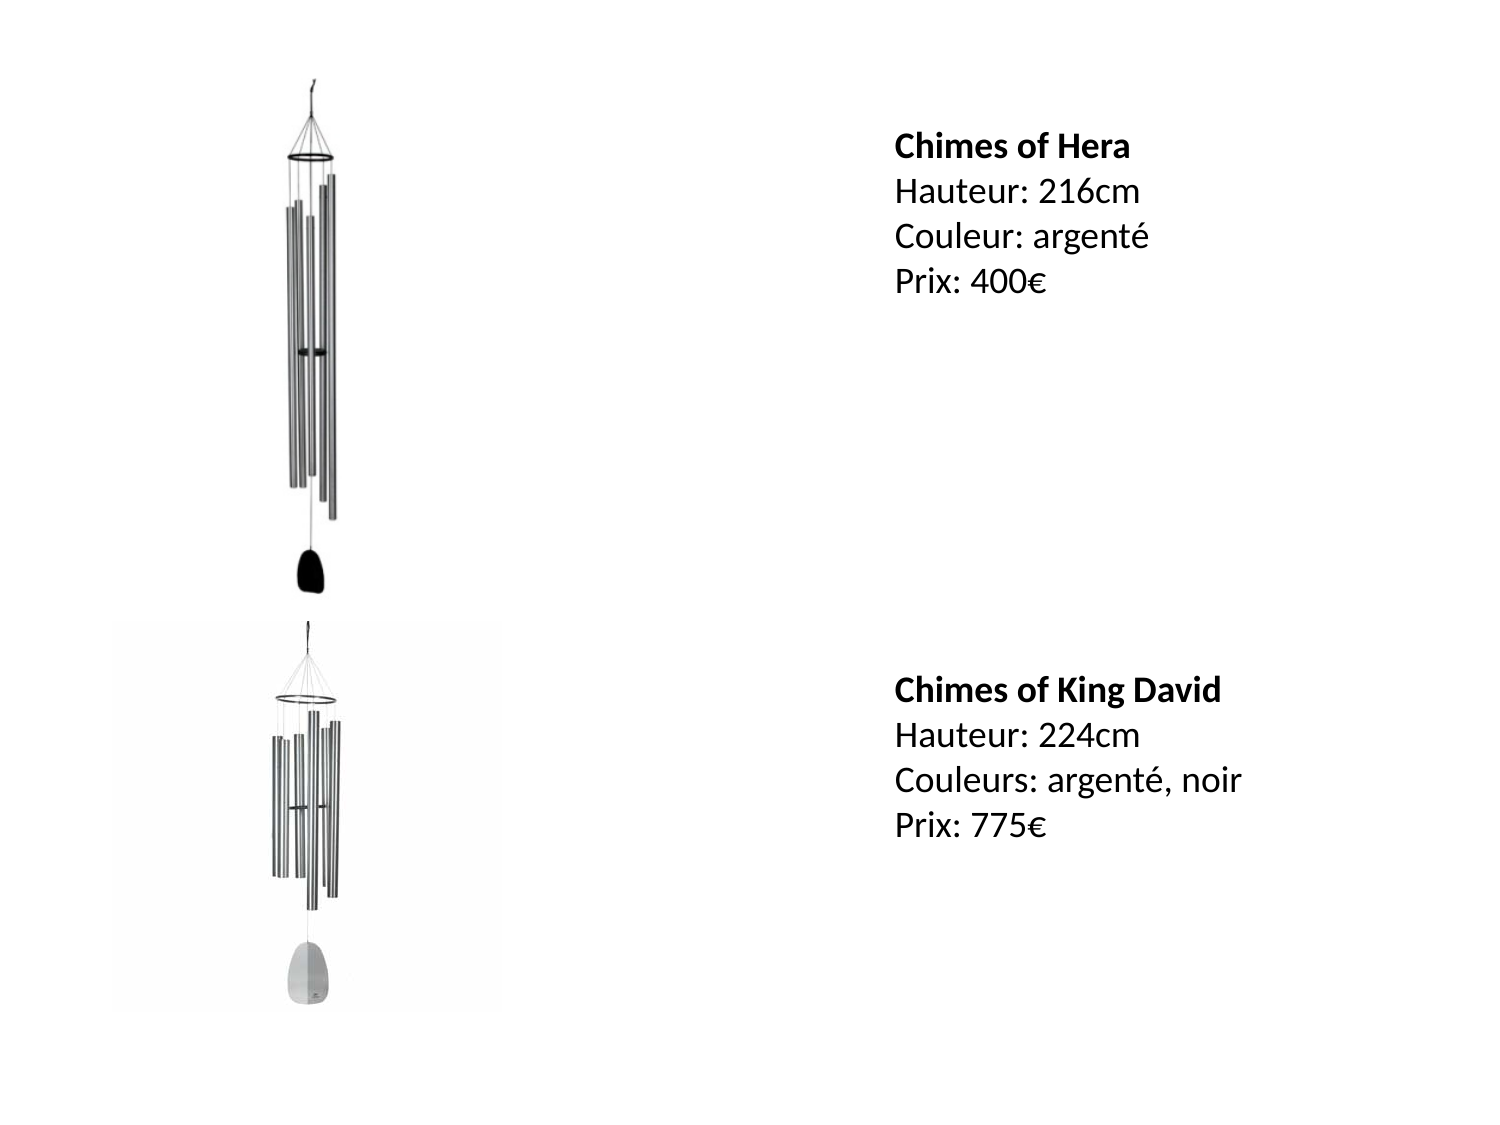

Chimes of Hera
Hauteur: 216cm
Couleur: argenté
Prix: 400€
Chimes of King David
Hauteur: 224cm
Couleurs: argenté, noir
Prix: 775€